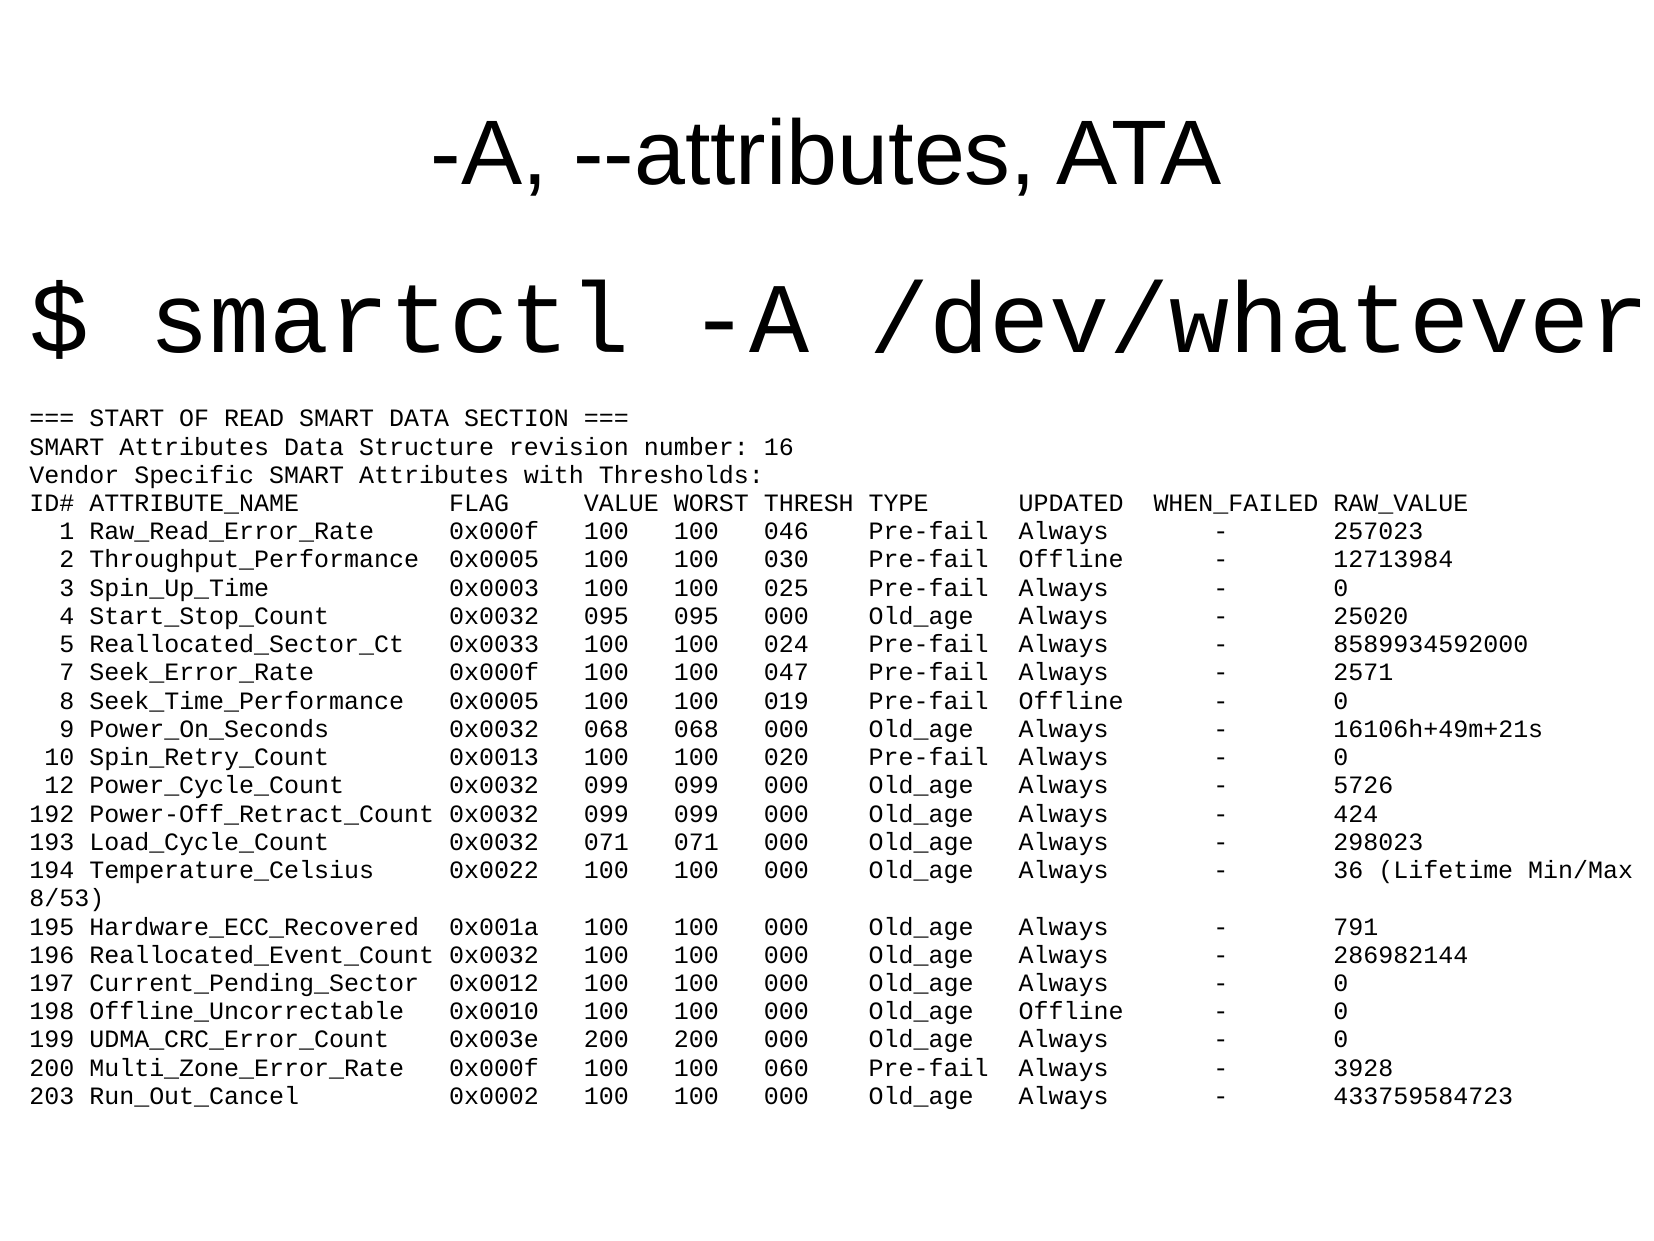

# -A, --attributes, ATA
$ smartctl -A /dev/whatever
=== START OF READ SMART DATA SECTION ===
SMART Attributes Data Structure revision number: 16
Vendor Specific SMART Attributes with Thresholds:
ID# ATTRIBUTE_NAME FLAG VALUE WORST THRESH TYPE UPDATED WHEN_FAILED RAW_VALUE
 1 Raw_Read_Error_Rate 0x000f 100 100 046 Pre-fail Always - 257023
 2 Throughput_Performance 0x0005 100 100 030 Pre-fail Offline - 12713984
 3 Spin_Up_Time 0x0003 100 100 025 Pre-fail Always - 0
 4 Start_Stop_Count 0x0032 095 095 000 Old_age Always - 25020
 5 Reallocated_Sector_Ct 0x0033 100 100 024 Pre-fail Always - 8589934592000
 7 Seek_Error_Rate 0x000f 100 100 047 Pre-fail Always - 2571
 8 Seek_Time_Performance 0x0005 100 100 019 Pre-fail Offline - 0
 9 Power_On_Seconds 0x0032 068 068 000 Old_age Always - 16106h+49m+21s
 10 Spin_Retry_Count 0x0013 100 100 020 Pre-fail Always - 0
 12 Power_Cycle_Count 0x0032 099 099 000 Old_age Always - 5726
192 Power-Off_Retract_Count 0x0032 099 099 000 Old_age Always - 424
193 Load_Cycle_Count 0x0032 071 071 000 Old_age Always - 298023
194 Temperature_Celsius 0x0022 100 100 000 Old_age Always - 36 (Lifetime Min/Max 8/53)
195 Hardware_ECC_Recovered 0x001a 100 100 000 Old_age Always - 791
196 Reallocated_Event_Count 0x0032 100 100 000 Old_age Always - 286982144
197 Current_Pending_Sector 0x0012 100 100 000 Old_age Always - 0
198 Offline_Uncorrectable 0x0010 100 100 000 Old_age Offline - 0
199 UDMA_CRC_Error_Count 0x003e 200 200 000 Old_age Always - 0
200 Multi_Zone_Error_Rate 0x000f 100 100 060 Pre-fail Always - 3928
203 Run_Out_Cancel 0x0002 100 100 000 Old_age Always - 433759584723